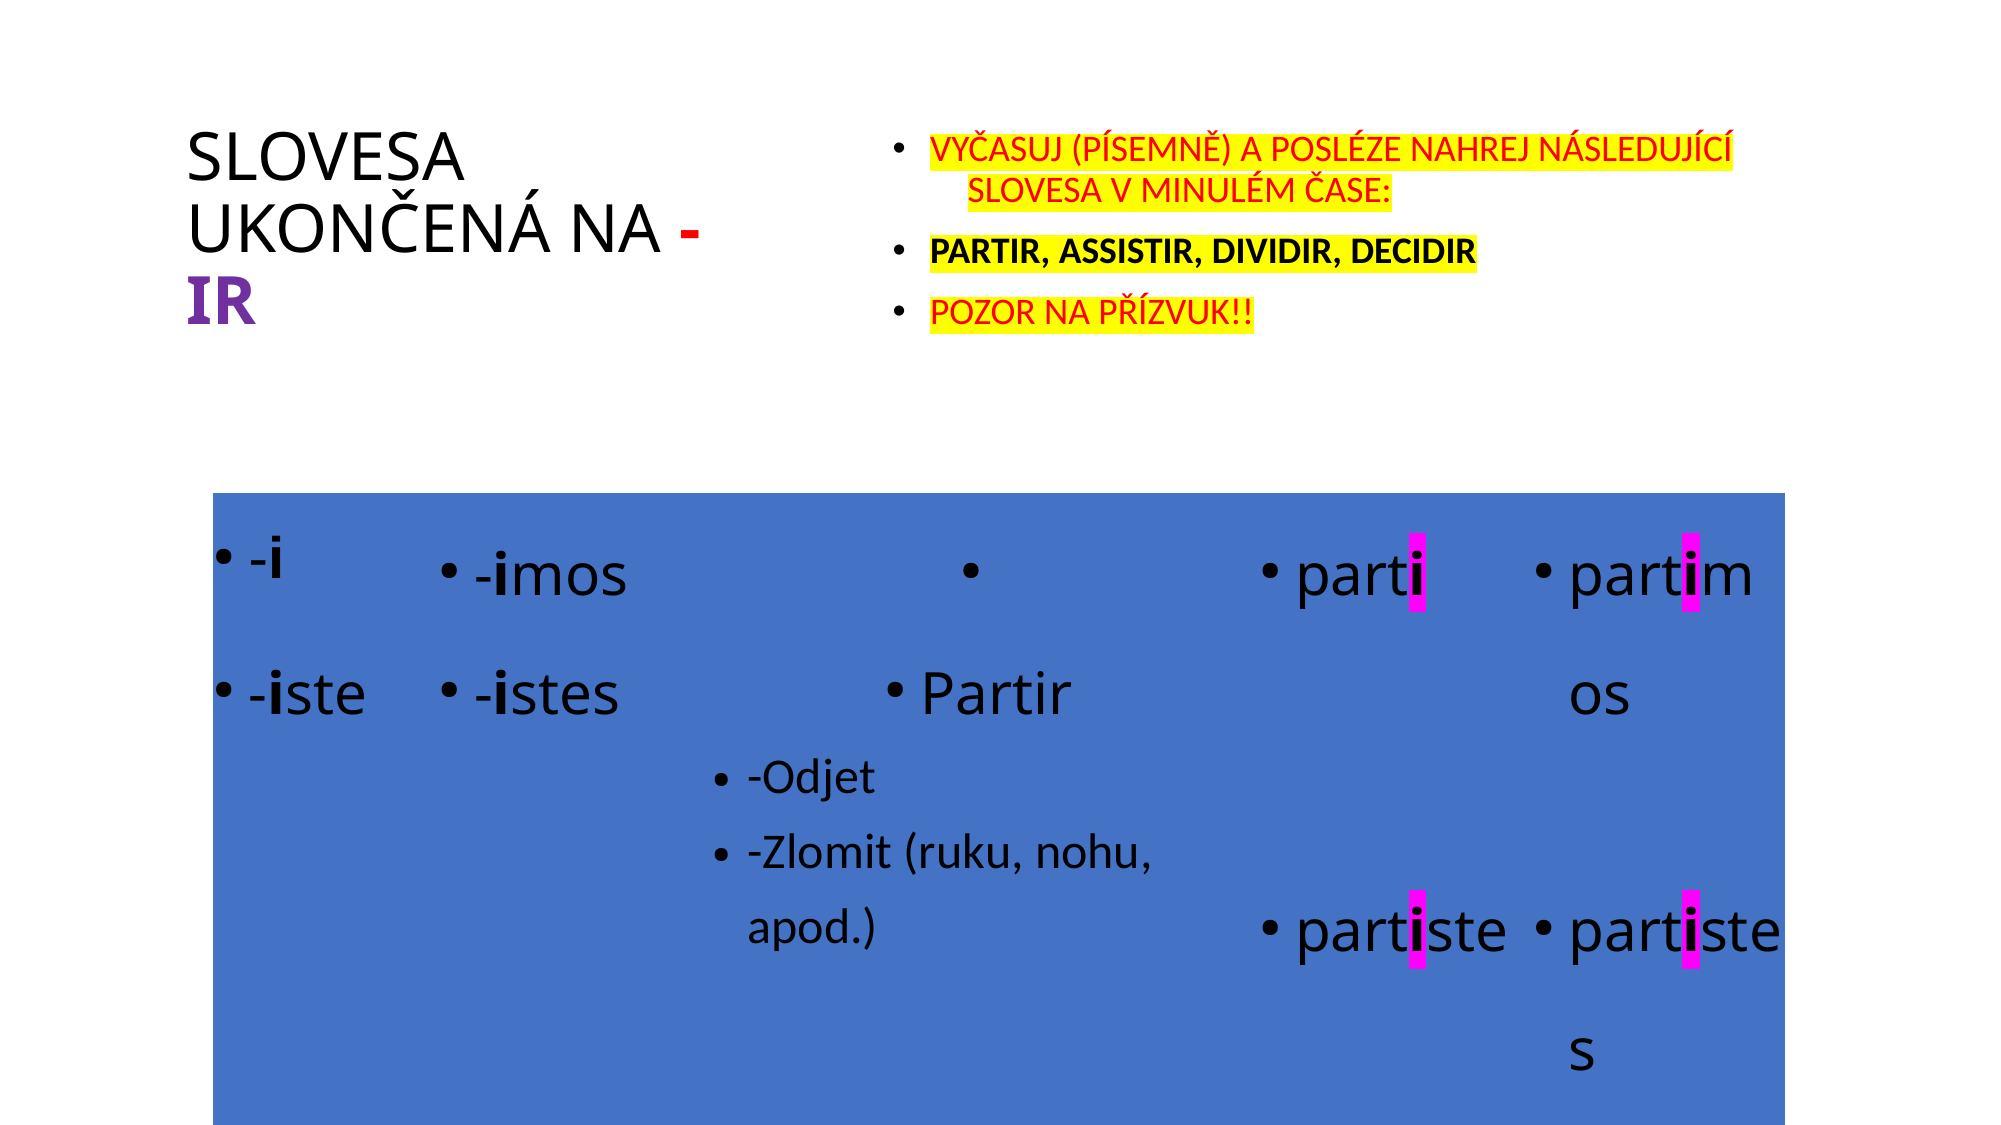

# SLOVESA UKONČENÁ NA -IR
VYČASUJ (PÍSEMNĚ) A POSLÉZE NAHREJ NÁSLEDUJÍCÍ SLOVESA V MINULÉM ČASE:
PARTIR, ASSISTIR, DIVIDIR, DECIDIR
POZOR NA PŘÍZVUK!!
| -i | -imos | Partir -Odjet -Zlomit (ruku, nohu, apod.) | parti | partimos |
| --- | --- | --- | --- | --- |
| -iste | -istes | | | |
| | | | partiste | partistes |
| -iu | -iram | | partiu | partiram |